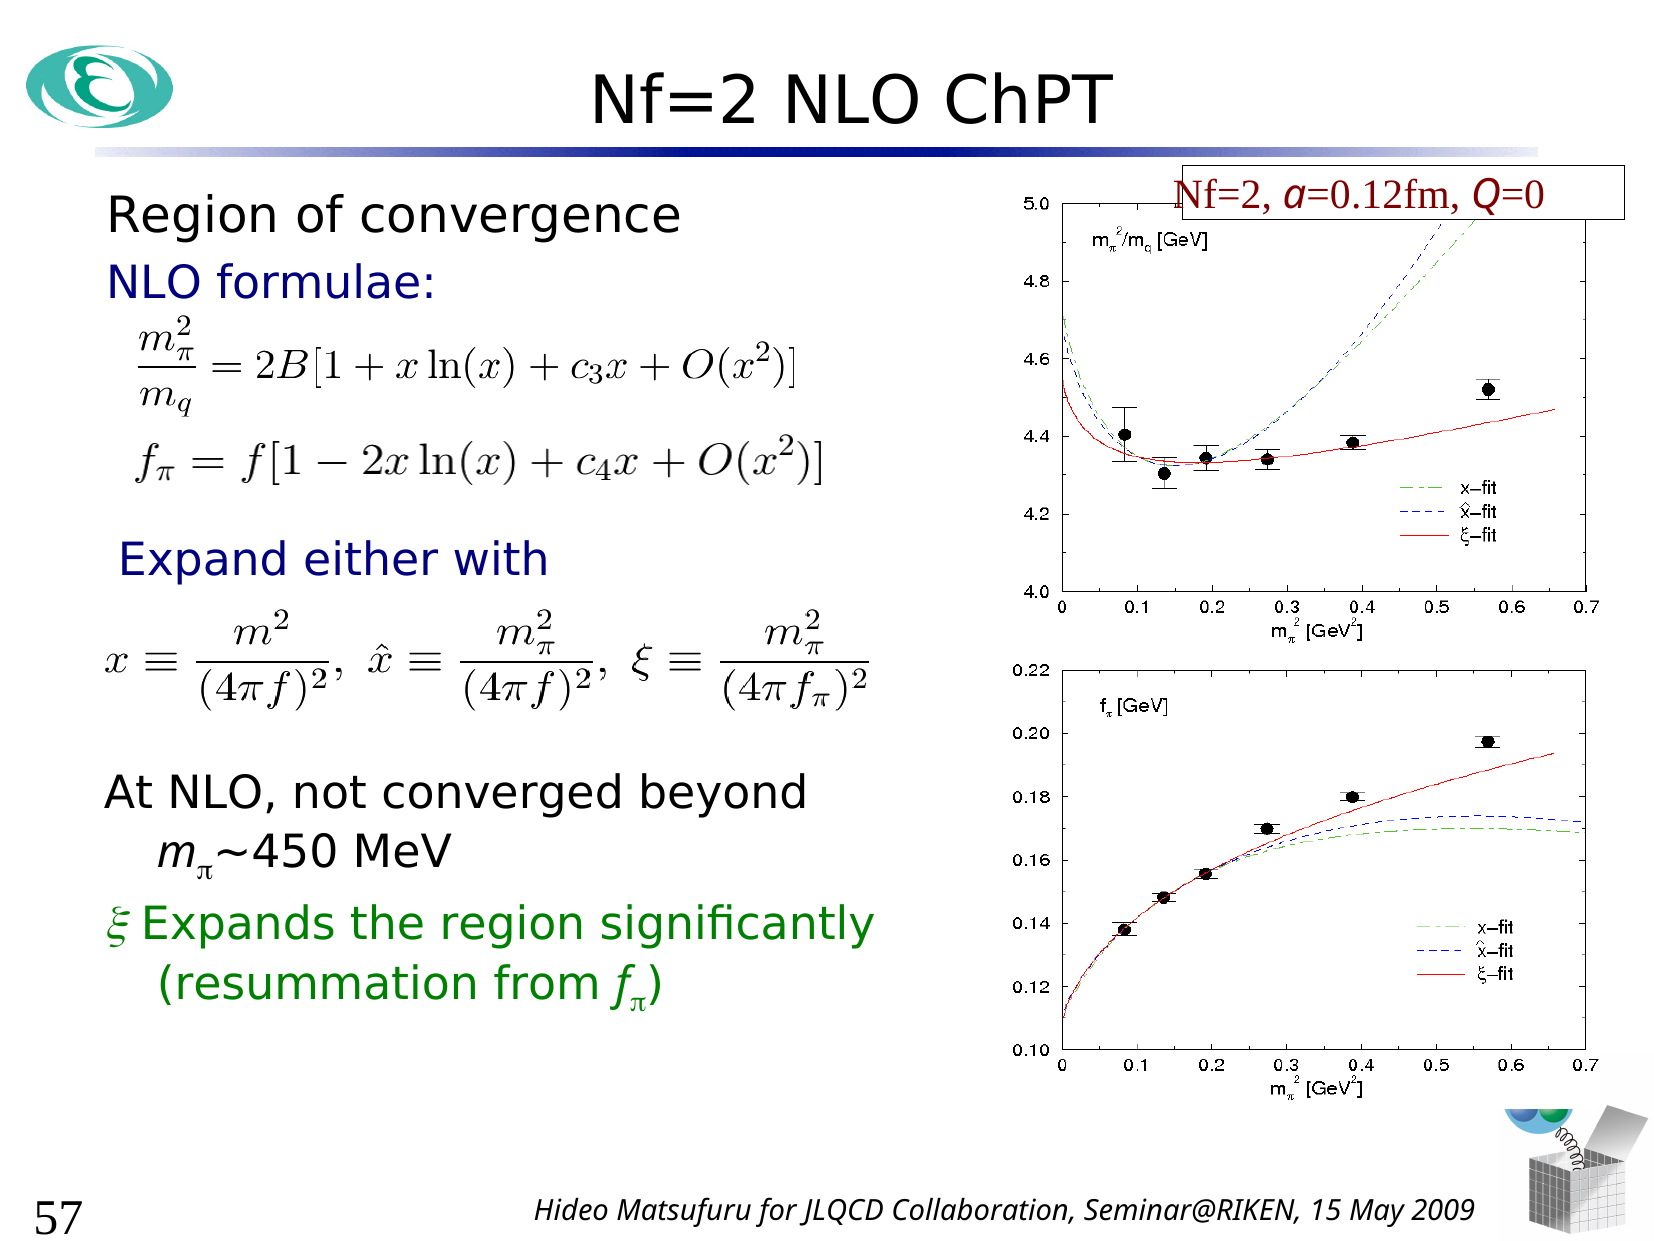

# Nf=2 NLO ChPT
Nf=2, a=0.12fm, Q=0
Region of convergence
NLO formulae:
 Expand either with
At NLO, not converged beyond m~450 MeV
 Expands the region significantly (resummation from f)